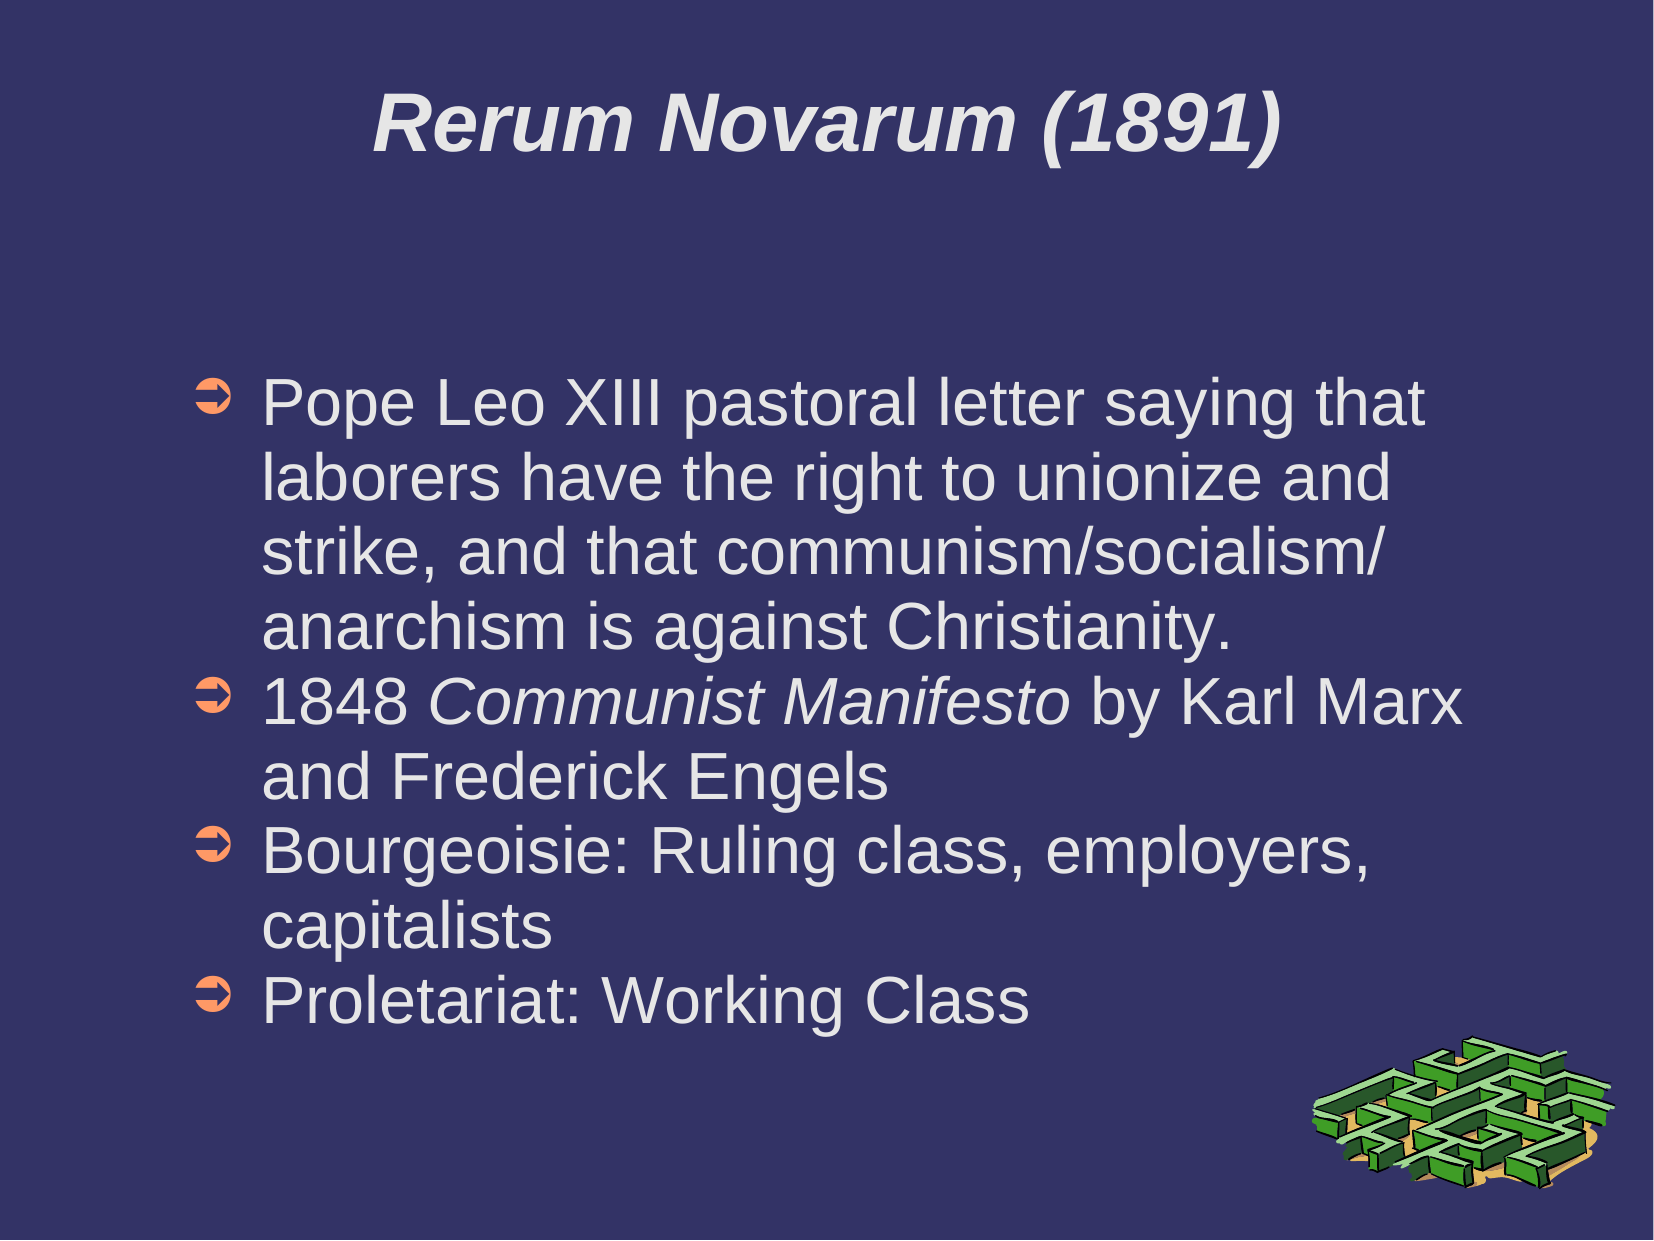

# Rerum Novarum (1891)
Pope Leo XIII pastoral letter saying that laborers have the right to unionize and strike, and that communism/socialism/anarchism is against Christianity.
1848 Communist Manifesto by Karl Marx and Frederick Engels
Bourgeoisie: Ruling class, employers, capitalists
Proletariat: Working Class